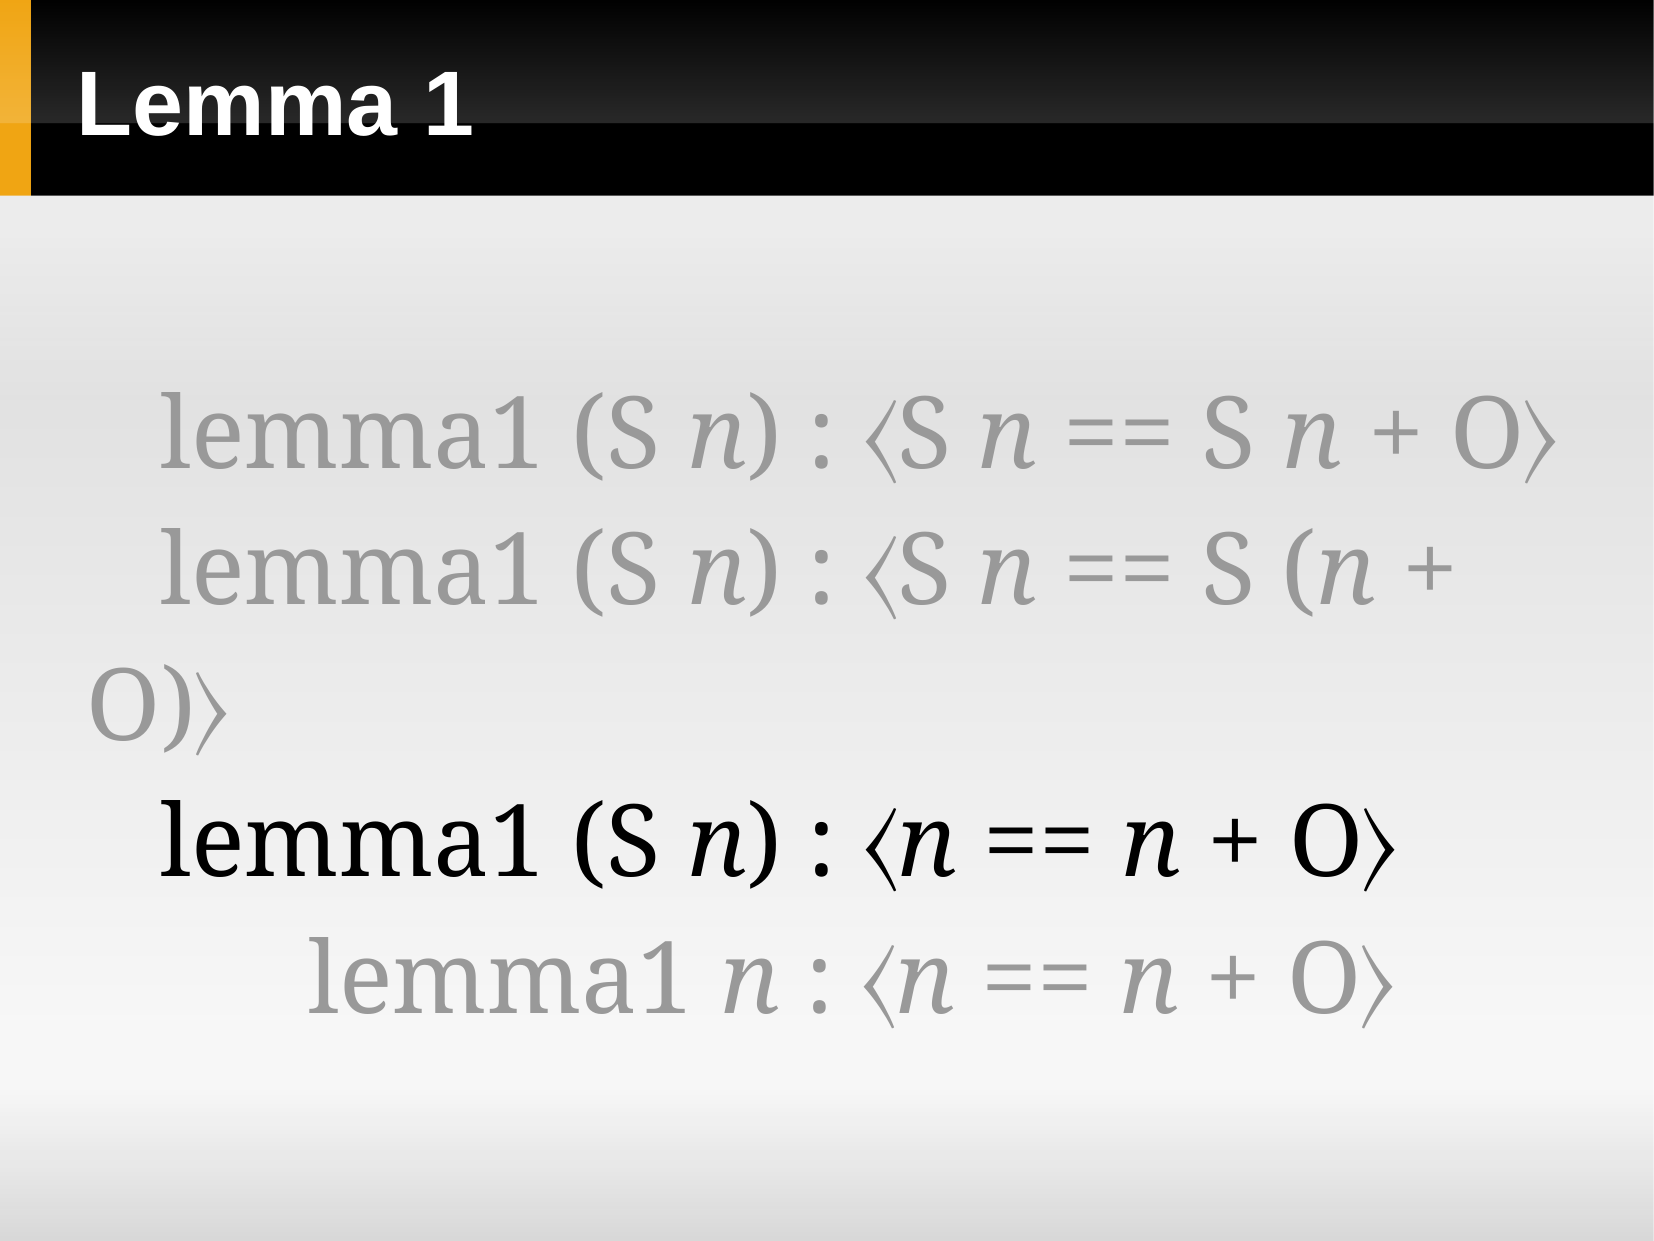

# Lemma 1
	lemma1 (S n) : 〈S n == S n + O〉
	lemma1 (S n) : 〈S n == S (n + O)〉
	lemma1 (S n) : 〈n == n + O〉
			lemma1 n : 〈n == n + O〉